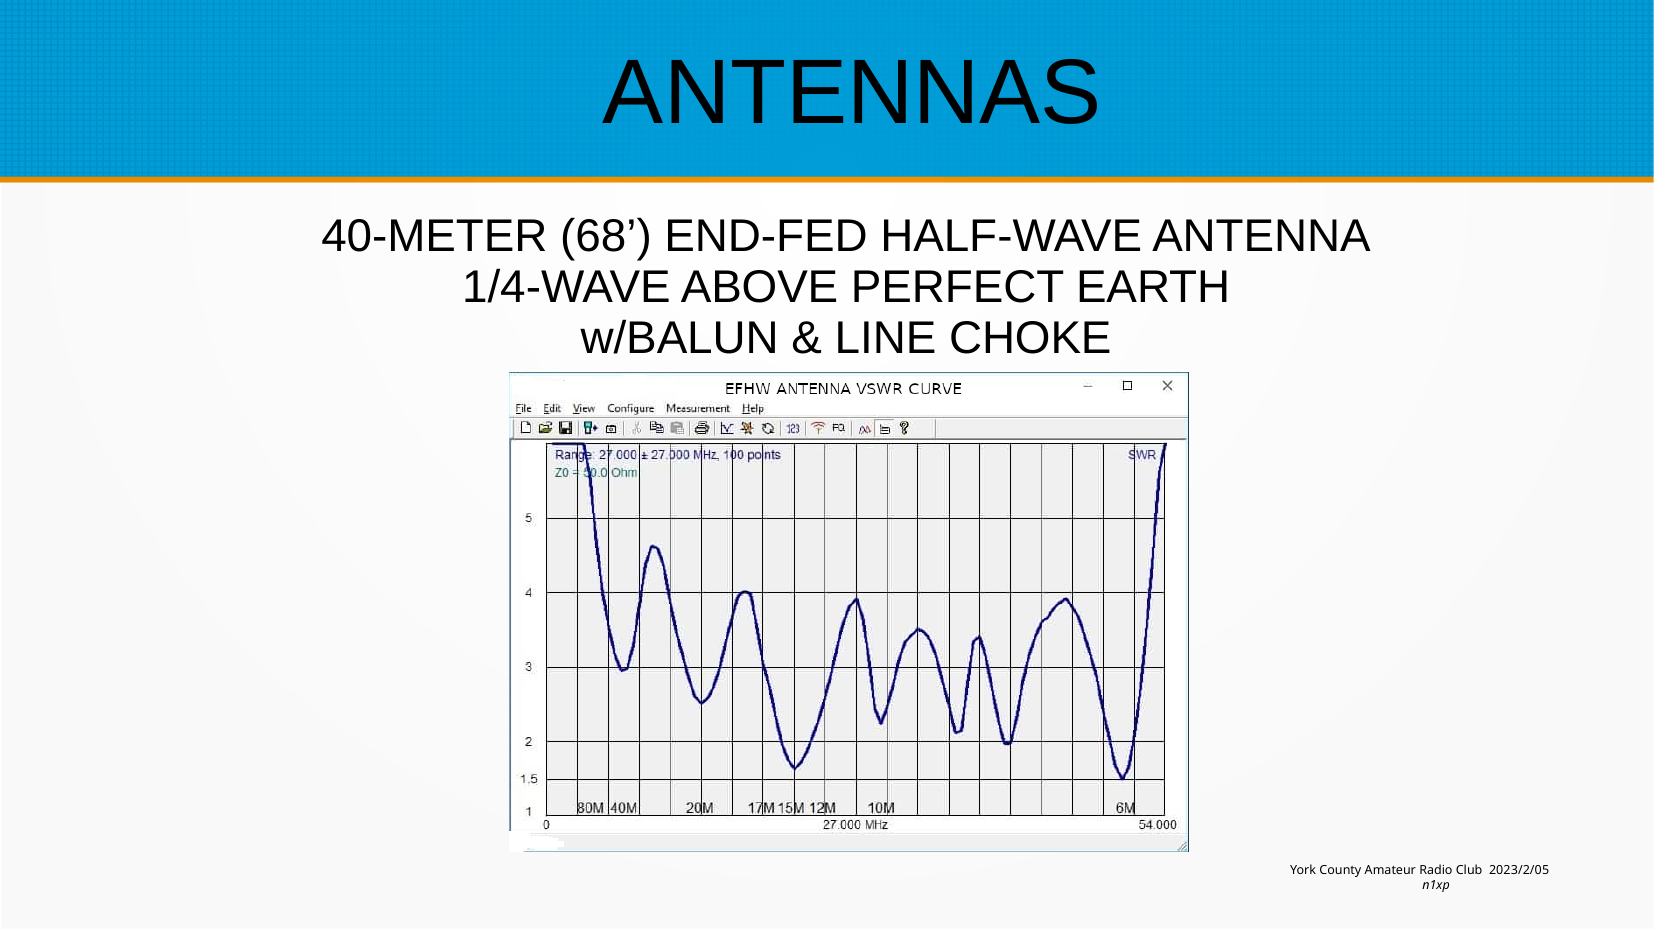

ANTENNAS
40-METER (68’) END-FED HALF-WAVE ANTENNA
1/4-WAVE ABOVE PERFECT EARTH
w/BALUN & LINE CHOKE
York County Amateur Radio Club 2023/2/05
n1xp